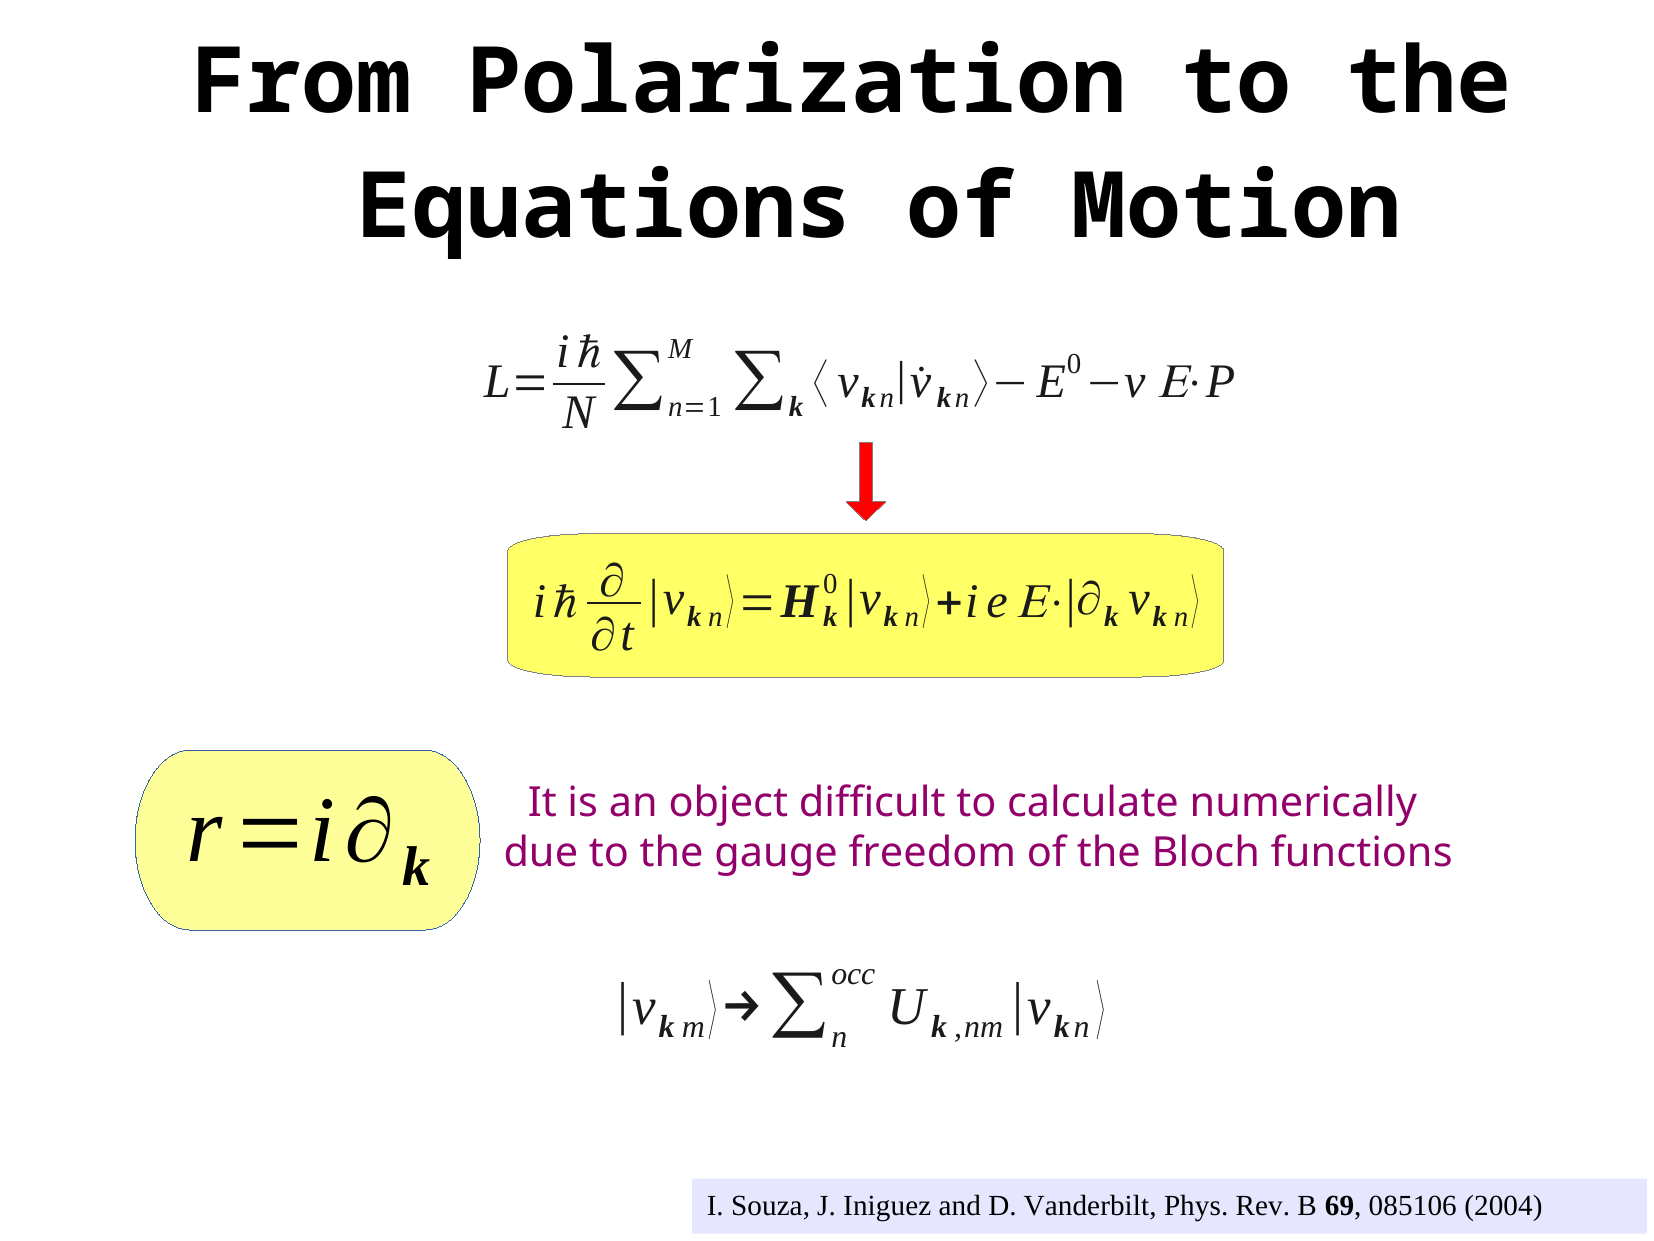

# From Polarization to the Equations of Motion
It is an object difficult to calculate numerically
due to the gauge freedom of the Bloch functions
I. Souza, J. Iniguez and D. Vanderbilt, Phys. Rev. B 69, 085106 (2004)